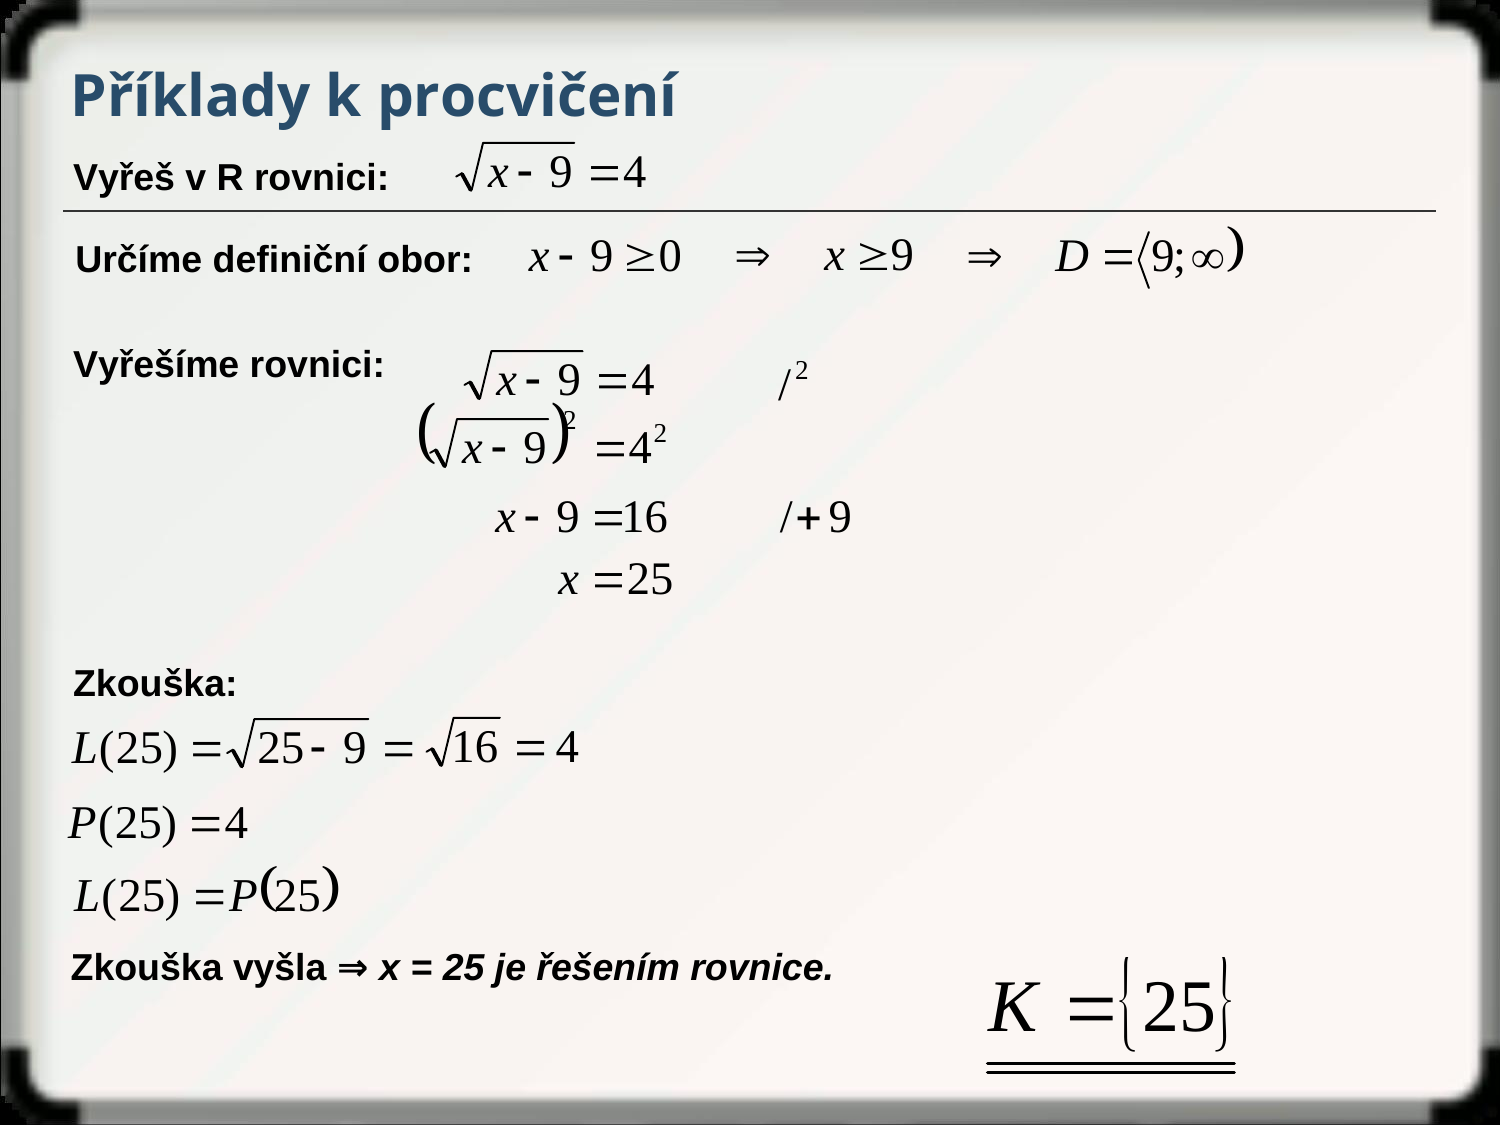

Příklady k procvičení
Vyřeš v R rovnici:
Určíme definiční obor:
Vyřešíme rovnici:
Zkouška:
Zkouška vyšla ⇒ x = 25 je řešením rovnice.